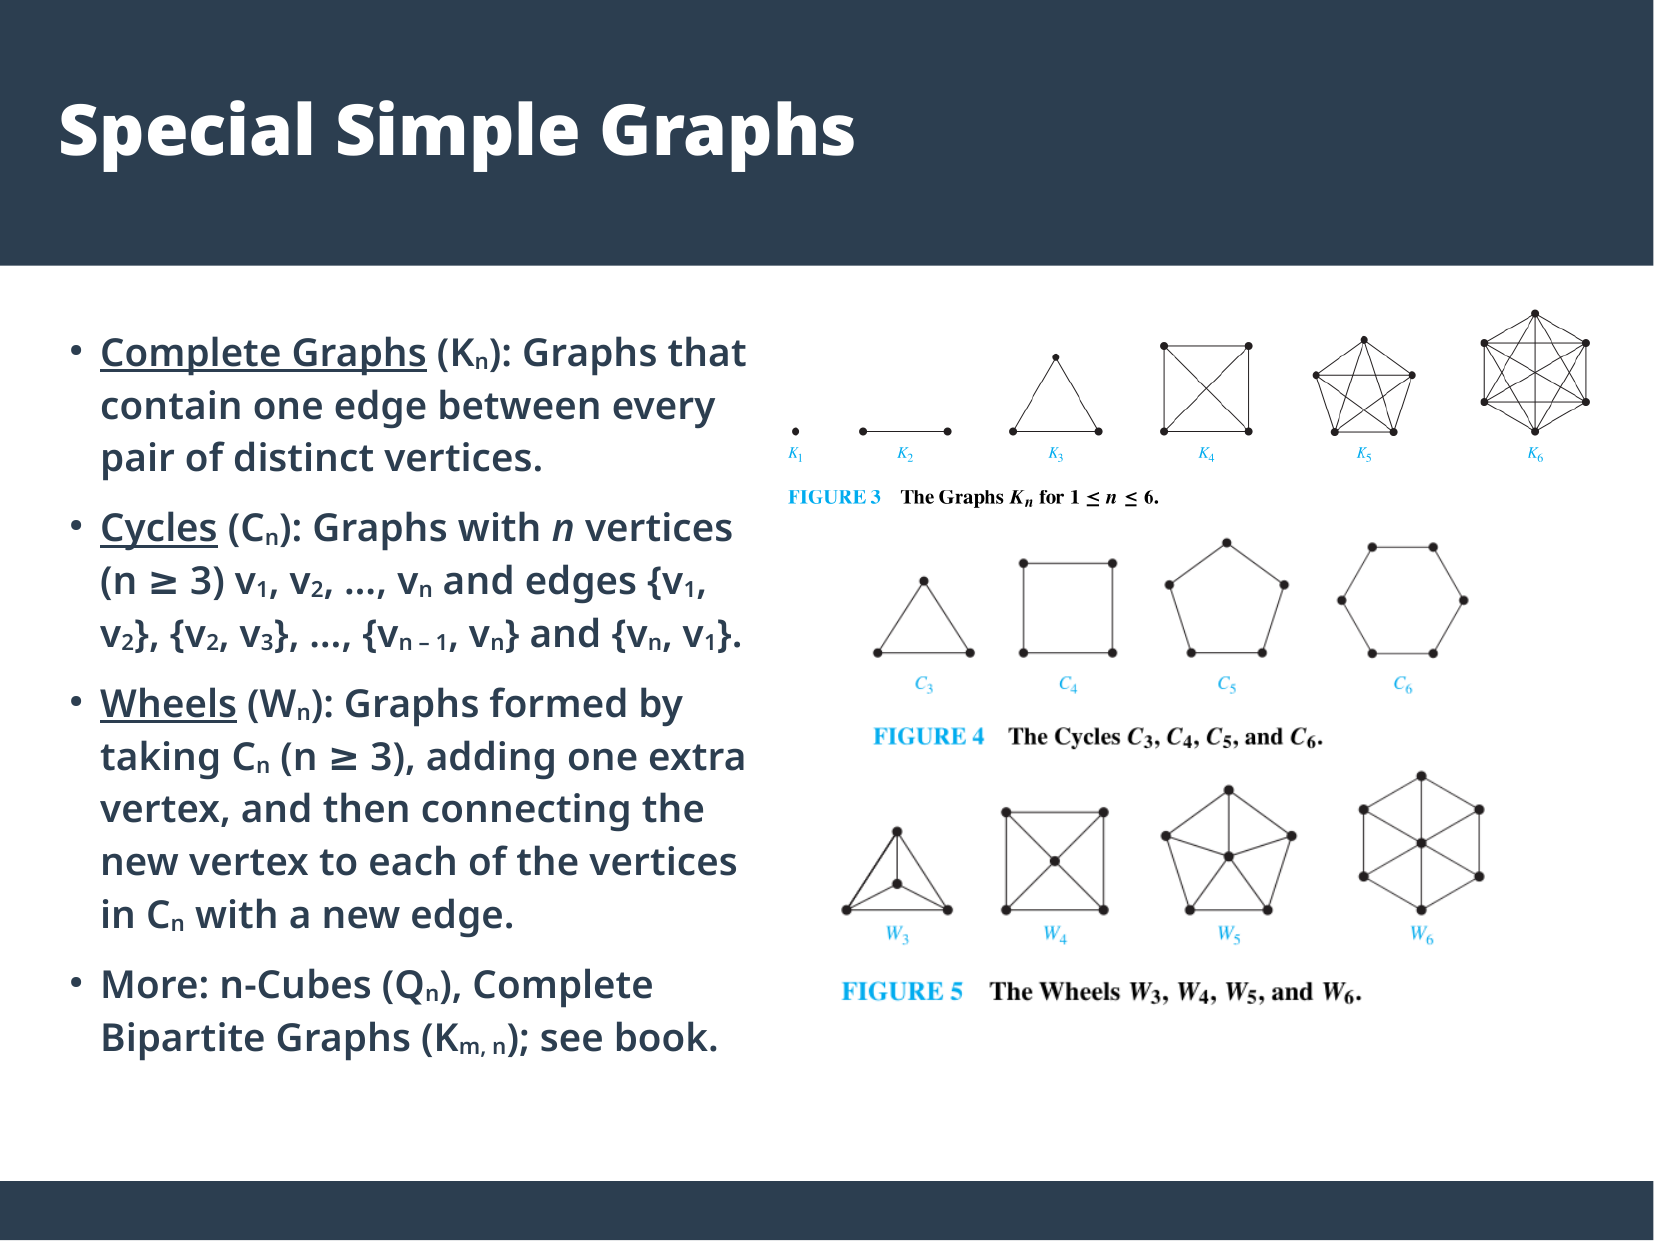

# Special Simple Graphs
Complete Graphs (Kn): Graphs that contain one edge between every pair of distinct vertices.
Cycles (Cn): Graphs with n vertices (n ≥ 3) v1, v2, …, vn and edges {v1, v2}, {v2, v3}, …, {vn – 1, vn} and {vn, v1}.
Wheels (Wn): Graphs formed by taking Cn (n ≥ 3), adding one extra vertex, and then connecting the new vertex to each of the vertices in Cn with a new edge.
More: n-Cubes (Qn), Complete Bipartite Graphs (Km, n); see book.